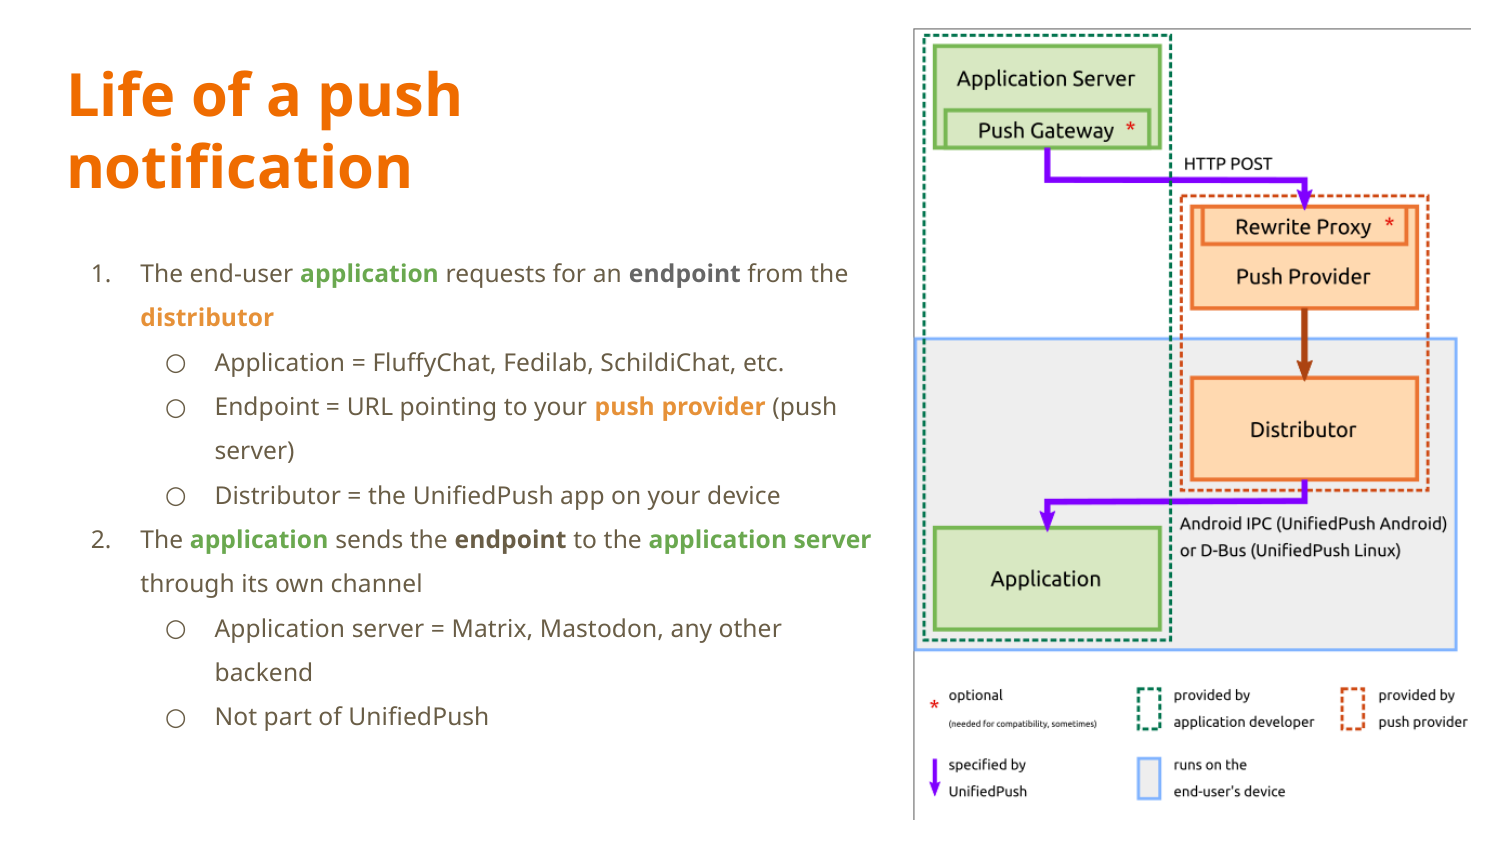

# Life of a push notification
The end-user application requests for an endpoint from the distributor
Application = FluffyChat, Fedilab, SchildiChat, etc.
Endpoint = URL pointing to your push provider (push server)
Distributor = the UnifiedPush app on your device
The application sends the endpoint to the application server through its own channel
Application server = Matrix, Mastodon, any other backend
Not part of UnifiedPush